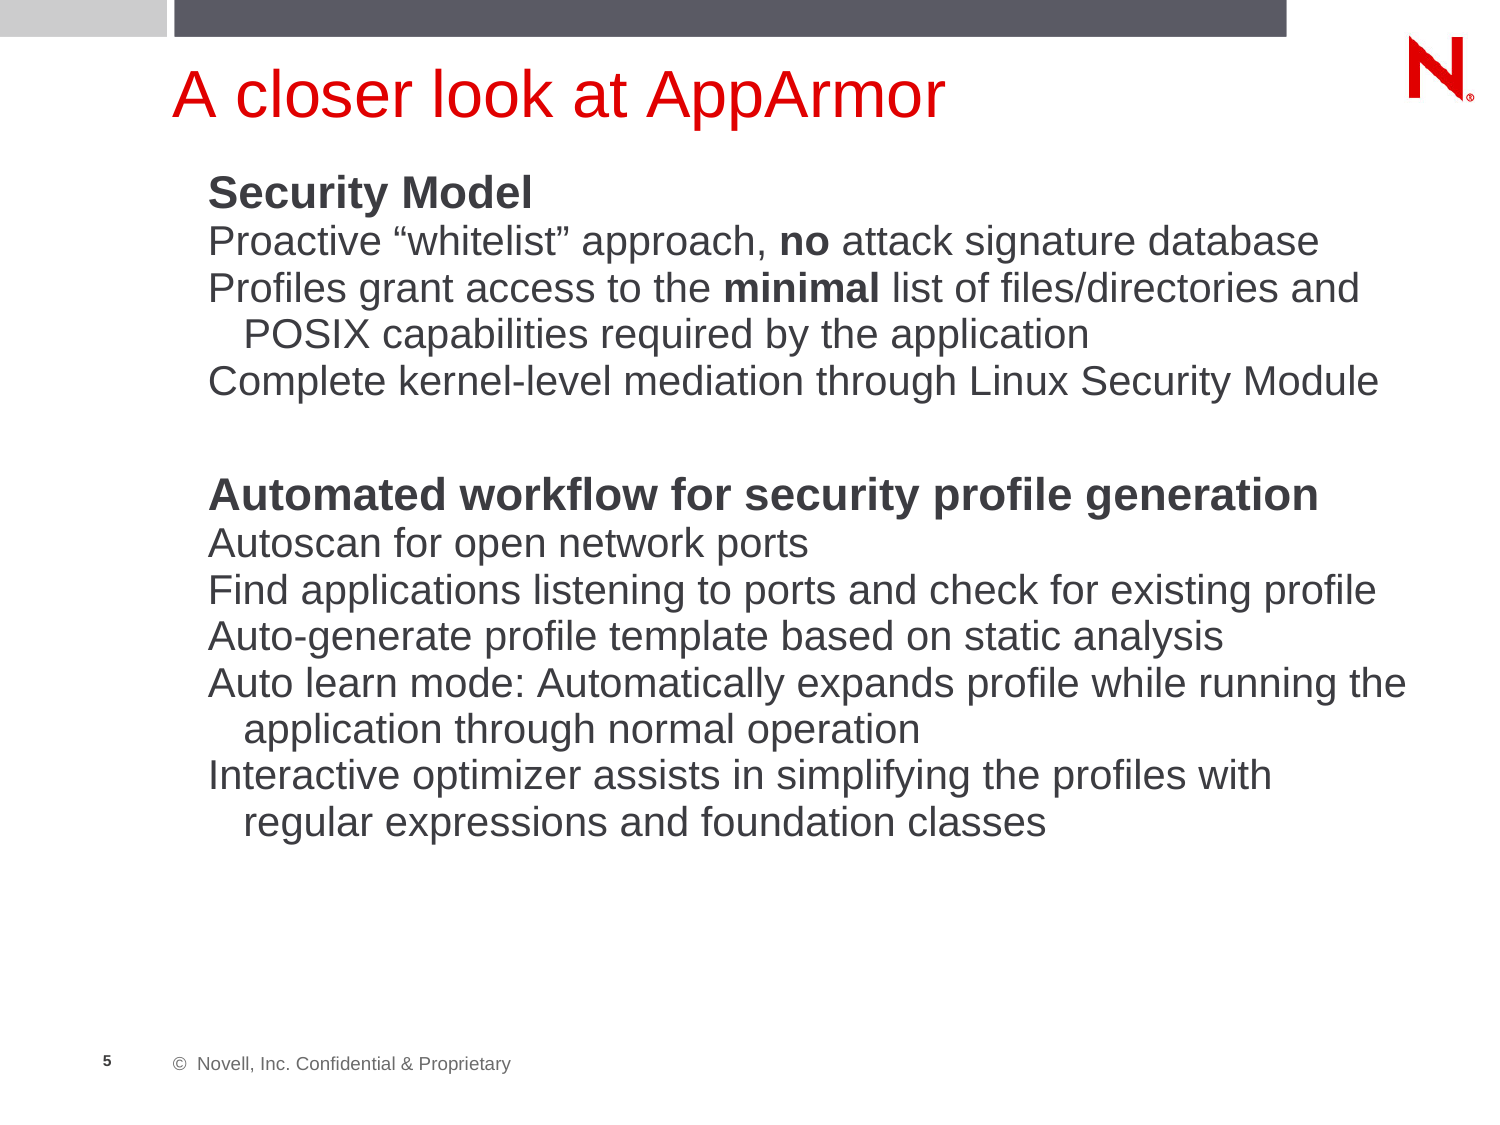

# A closer look at AppArmor
Security Model
Proactive “whitelist” approach, no attack signature database
Profiles grant access to the minimal list of files/directories and POSIX capabilities required by the application
Complete kernel-level mediation through Linux Security Module
Automated workflow for security profile generation
Autoscan for open network ports
Find applications listening to ports and check for existing profile
Auto-generate profile template based on static analysis
Auto learn mode: Automatically expands profile while running the application through normal operation
Interactive optimizer assists in simplifying the profiles with regular expressions and foundation classes